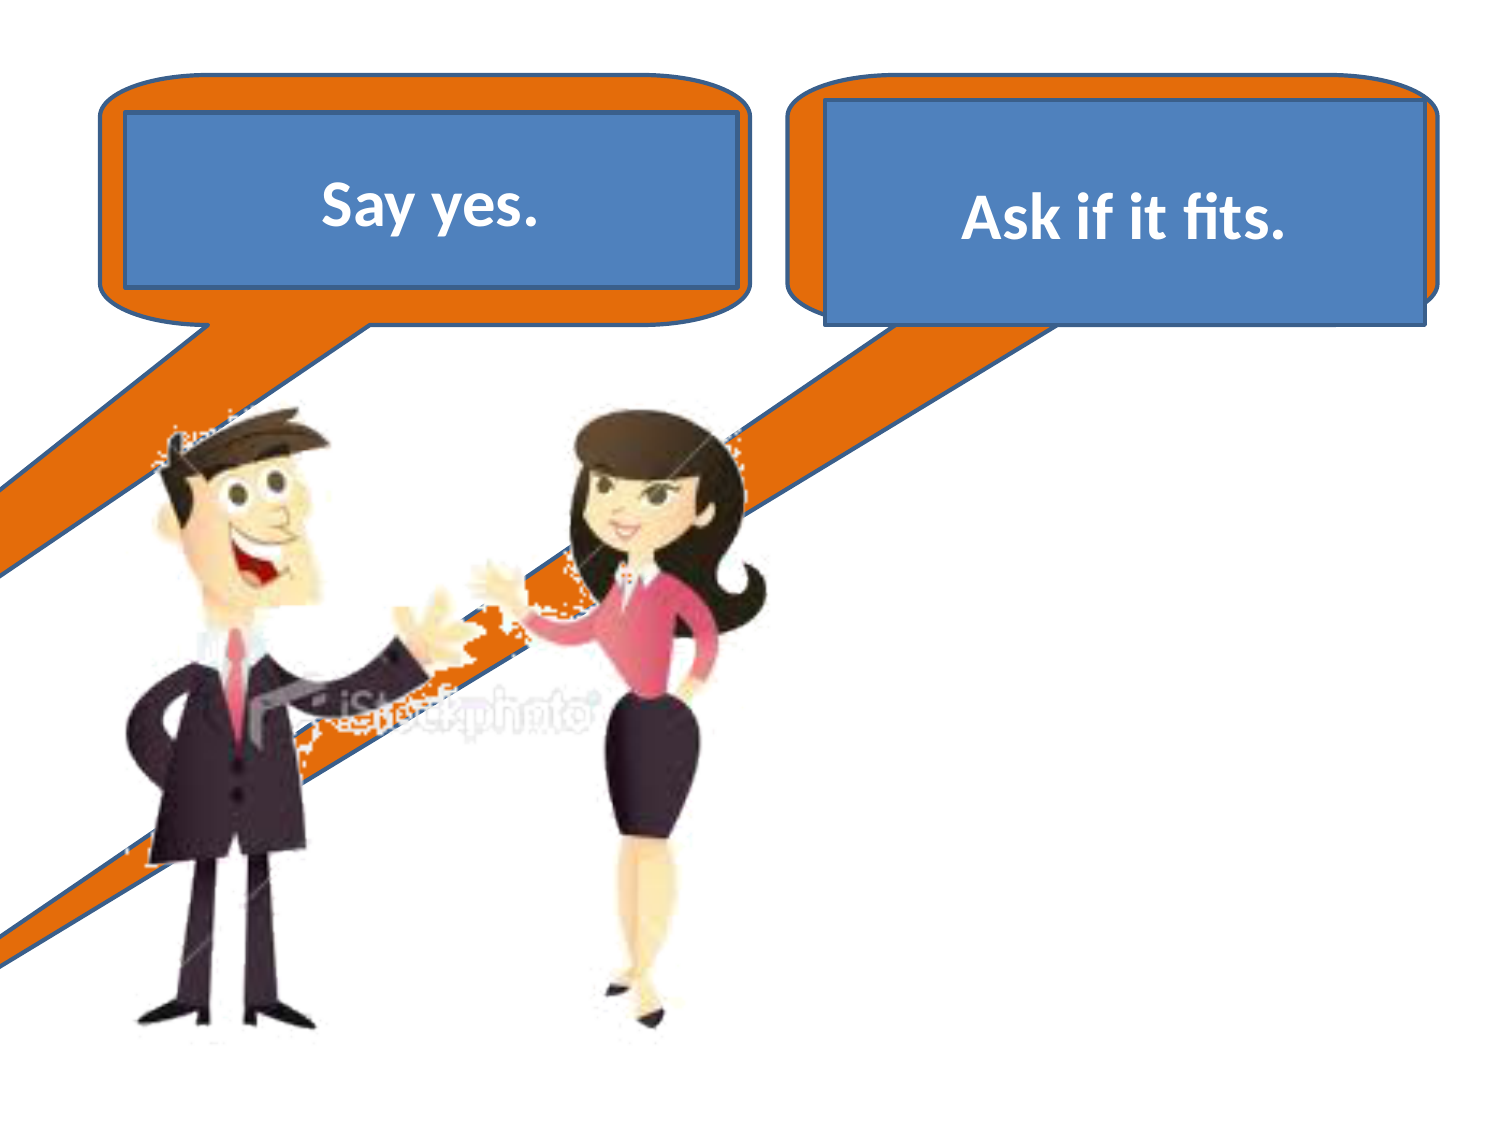

Yes, please.
Does it fit?
Ask if it fits.
Say yes.